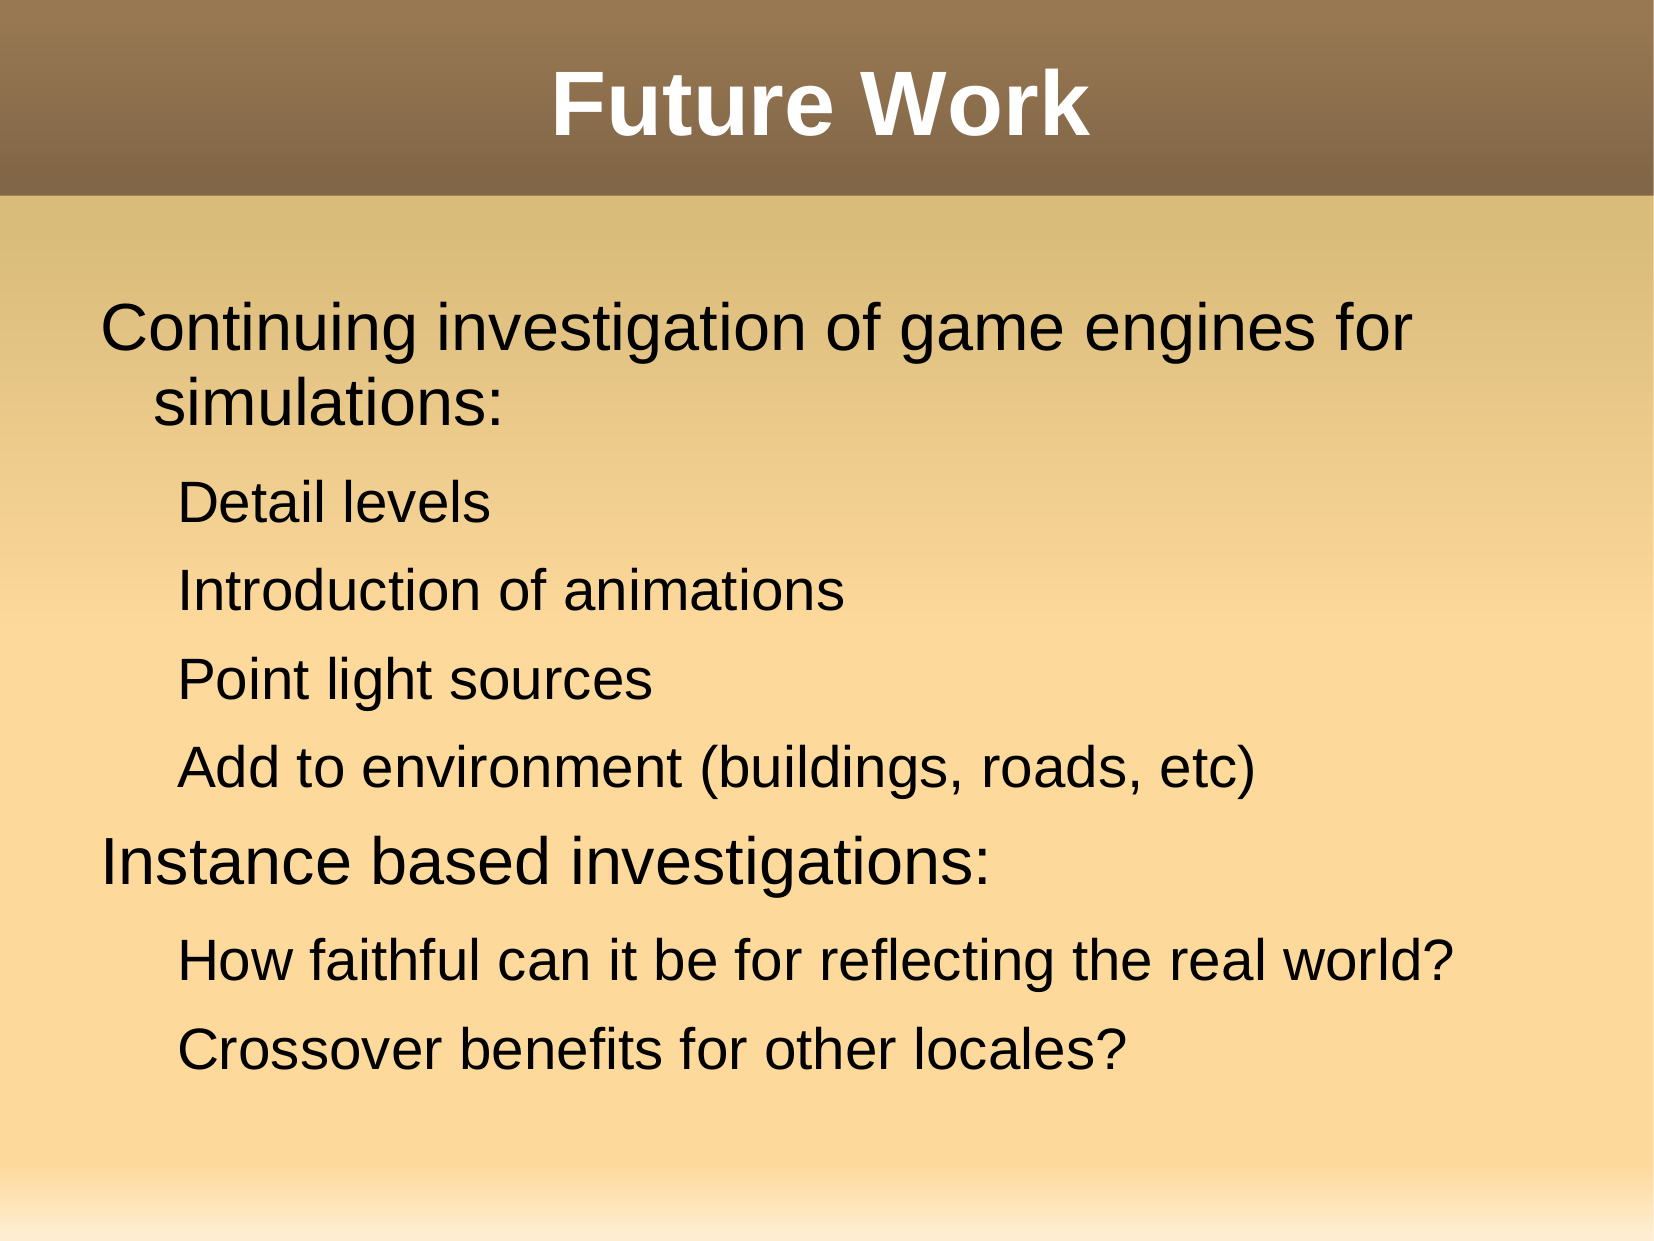

# Future Work
Continuing investigation of game engines for simulations:
Detail levels
Introduction of animations
Point light sources
Add to environment (buildings, roads, etc)
Instance based investigations:
How faithful can it be for reflecting the real world?
Crossover benefits for other locales?